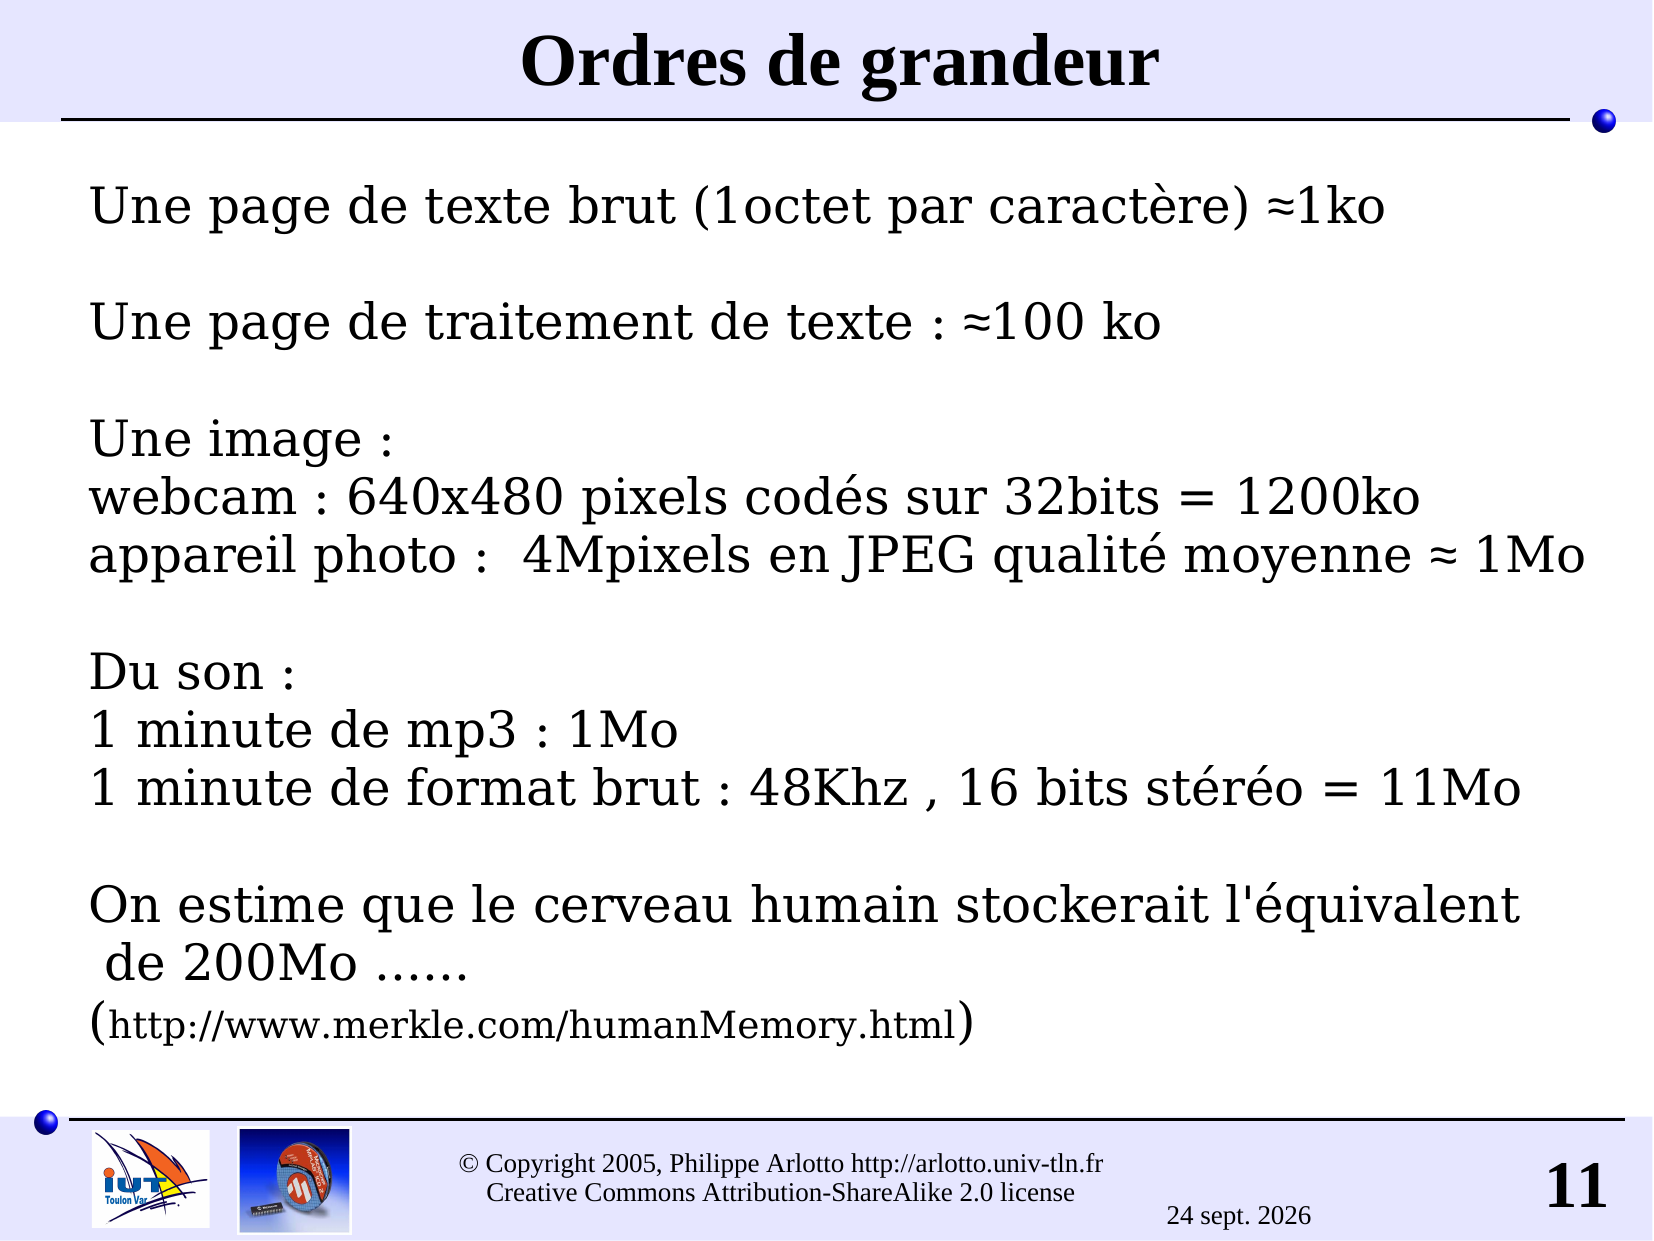

# Ordres de grandeur
Une page de texte brut (1octet par caractère) ≈1ko
Une page de traitement de texte : ≈100 ko
Une image :
webcam : 640x480 pixels codés sur 32bits = 1200ko
appareil photo : 4Mpixels en JPEG qualité moyenne ≈ 1Mo
Du son :
1 minute de mp3 : 1Mo
1 minute de format brut : 48Khz , 16 bits stéréo = 11Mo
On estime que le cerveau humain stockerait l'équivalent
 de 200Mo ......
(http://www.merkle.com/humanMemory.html)